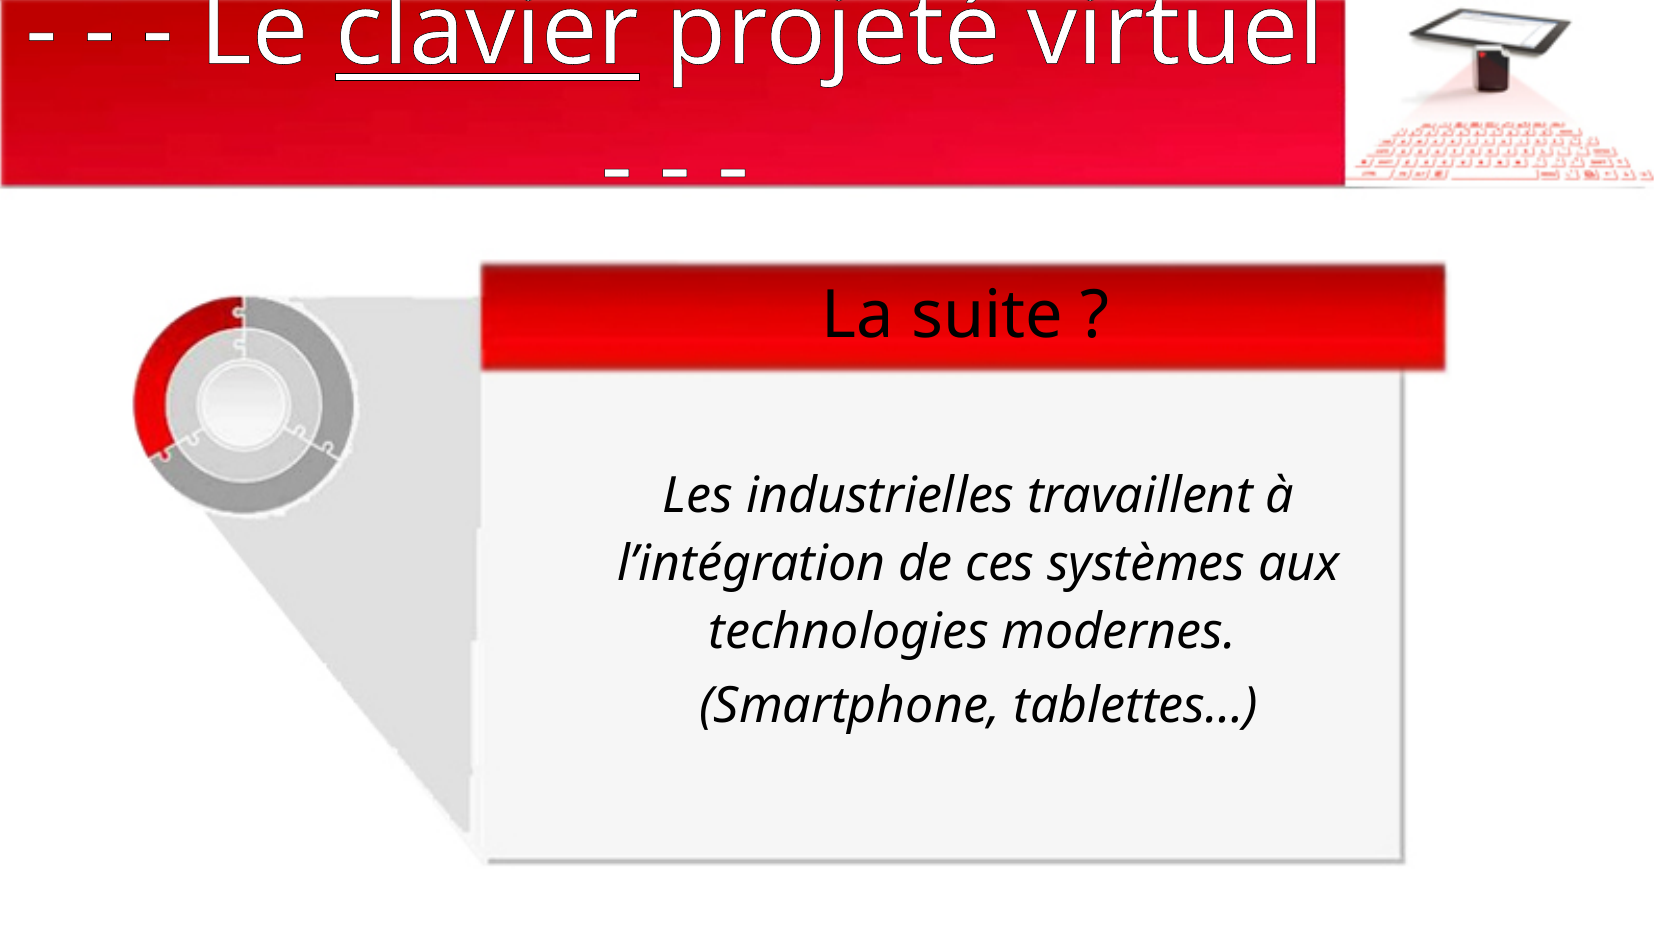

- - - Le clavier projeté virtuel - - -
# La suite ?
Les industrielles travaillent à l’intégration de ces systèmes aux technologies modernes.
(Smartphone, tablettes…)